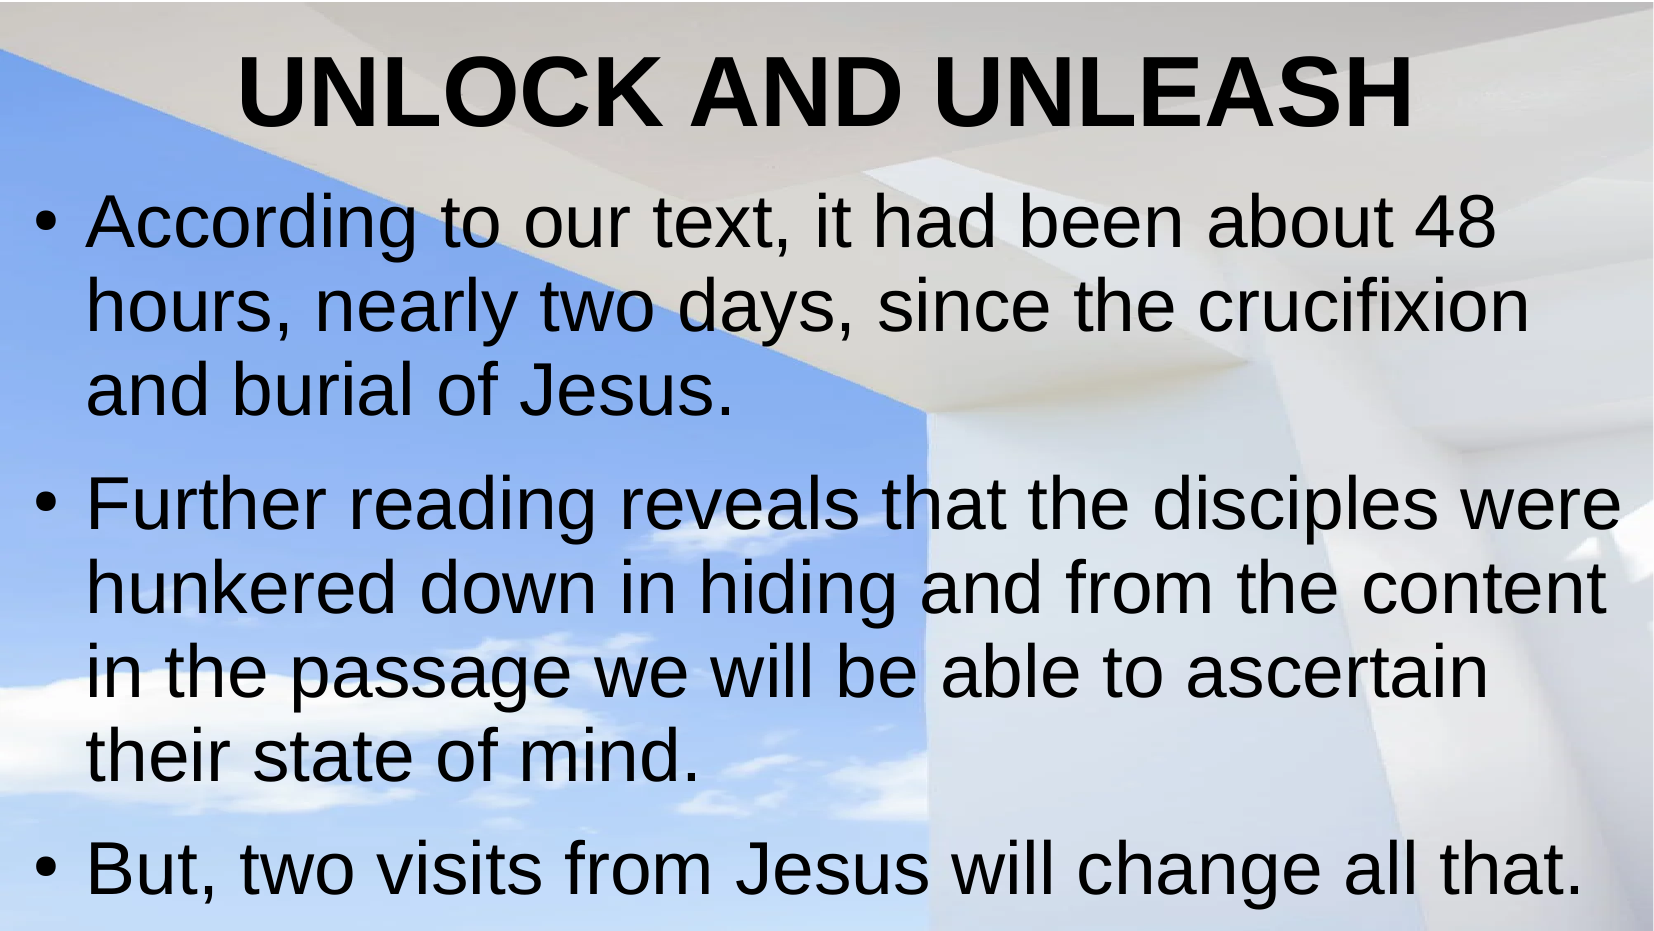

# UNLOCK AND UNLEASH
According to our text, it had been about 48 hours, nearly two days, since the crucifixion and burial of Jesus.
Further reading reveals that the disciples were hunkered down in hiding and from the content in the passage we will be able to ascertain their state of mind.
But, two visits from Jesus will change all that.